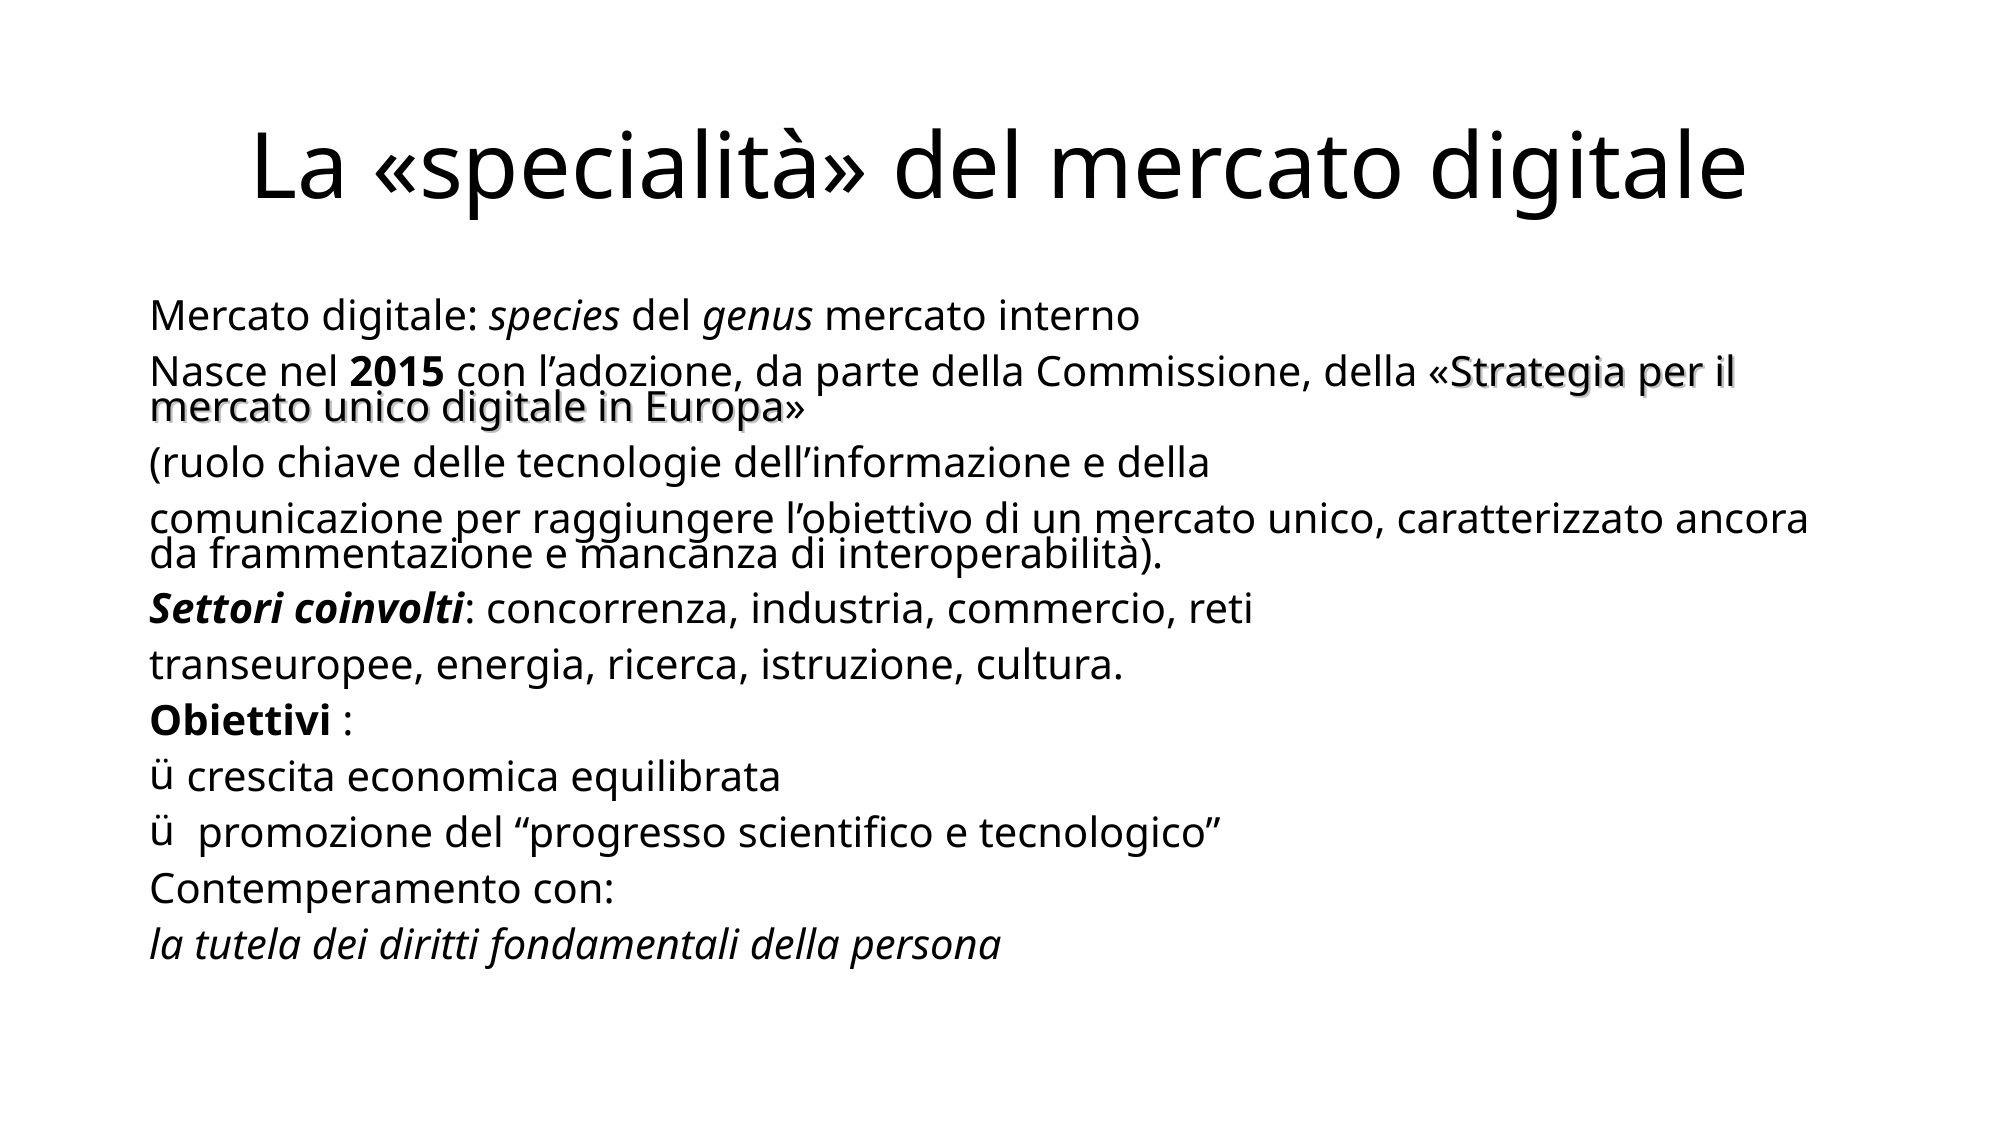

# La «specialità» del mercato digitale
Mercato digitale: species del genus mercato interno
Nasce nel 2015 con l’adozione, da parte della Commissione, della «Strategia per il mercato unico digitale in Europa»
(ruolo chiave delle tecnologie dell’informazione e della
comunicazione per raggiungere l’obiettivo di un mercato unico, caratterizzato ancora da frammentazione e mancanza di interoperabilità).
Settori coinvolti: concorrenza, industria, commercio, reti
transeuropee, energia, ricerca, istruzione, cultura.
Obiettivi :
crescita economica equilibrata
 promozione del “progresso scientifico e tecnologico”
Contemperamento con:
la tutela dei diritti fondamentali della persona